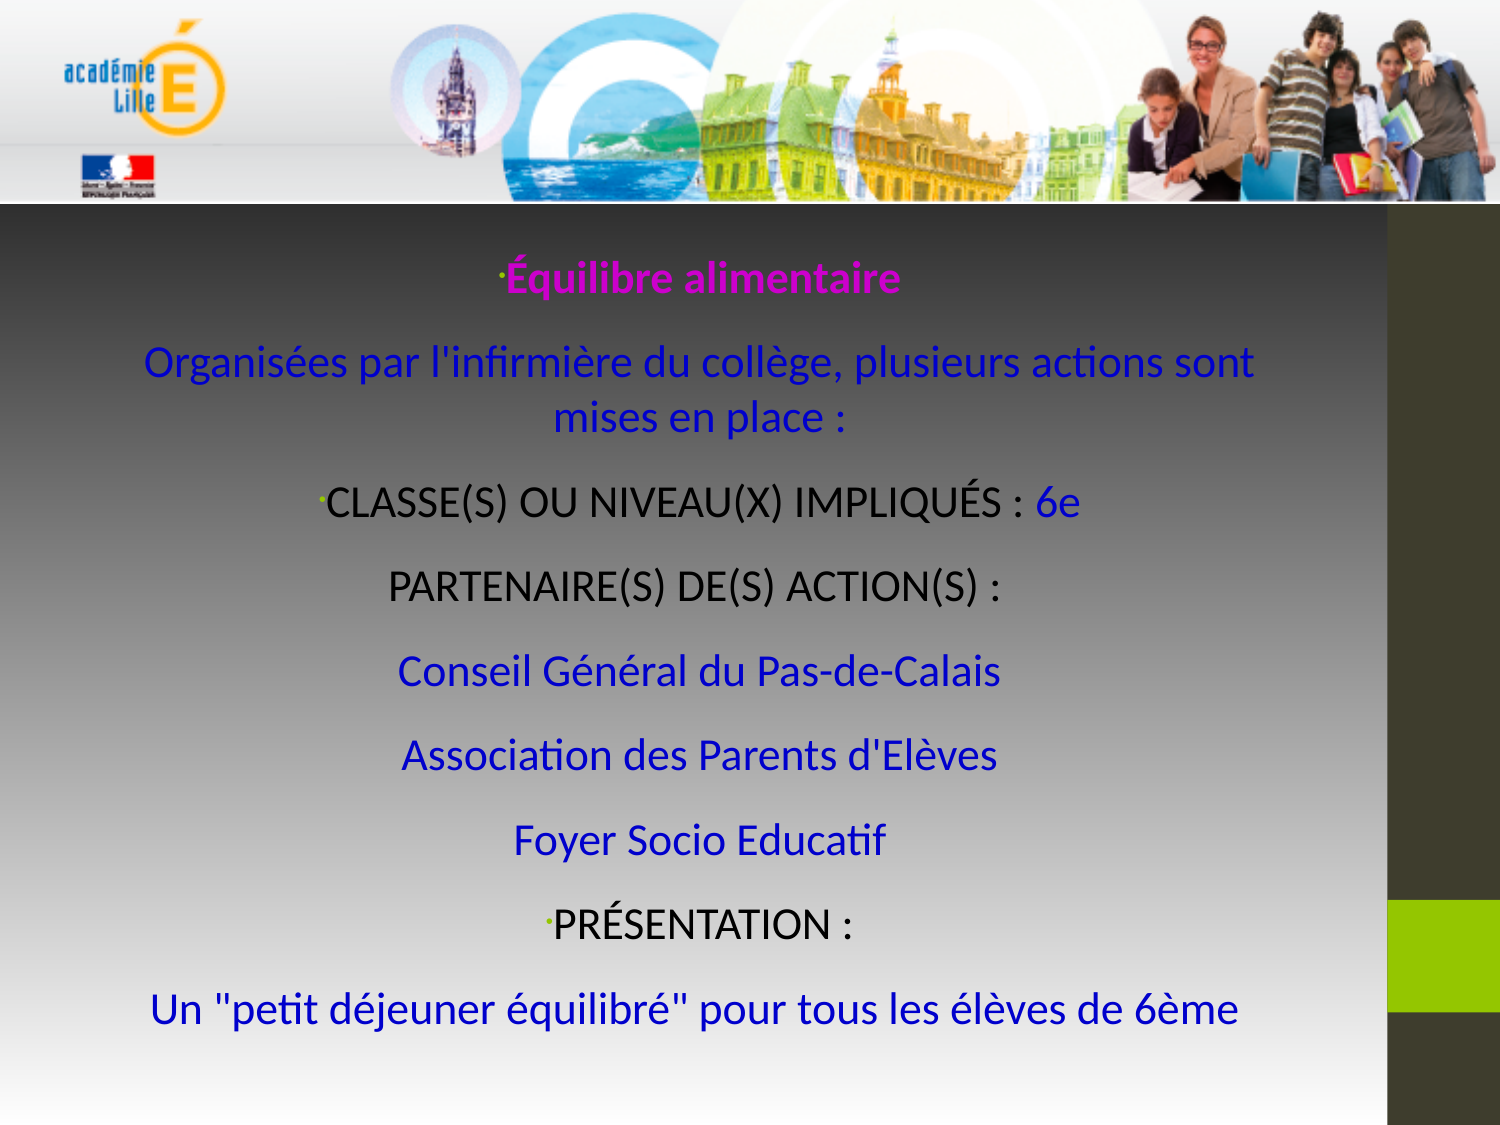

# Équilibre alimentaire
Organisées par l'infirmière du collège, plusieurs actions sont mises en place :
CLASSE(S) OU NIVEAU(X) IMPLIQUÉS : 6e
PARTENAIRE(S) DE(S) ACTION(S) :
Conseil Général du Pas-de-Calais
 Association des Parents d'Elèves
Foyer Socio Educatif
PRÉSENTATION :
Un "petit déjeuner équilibré" pour tous les élèves de 6ème